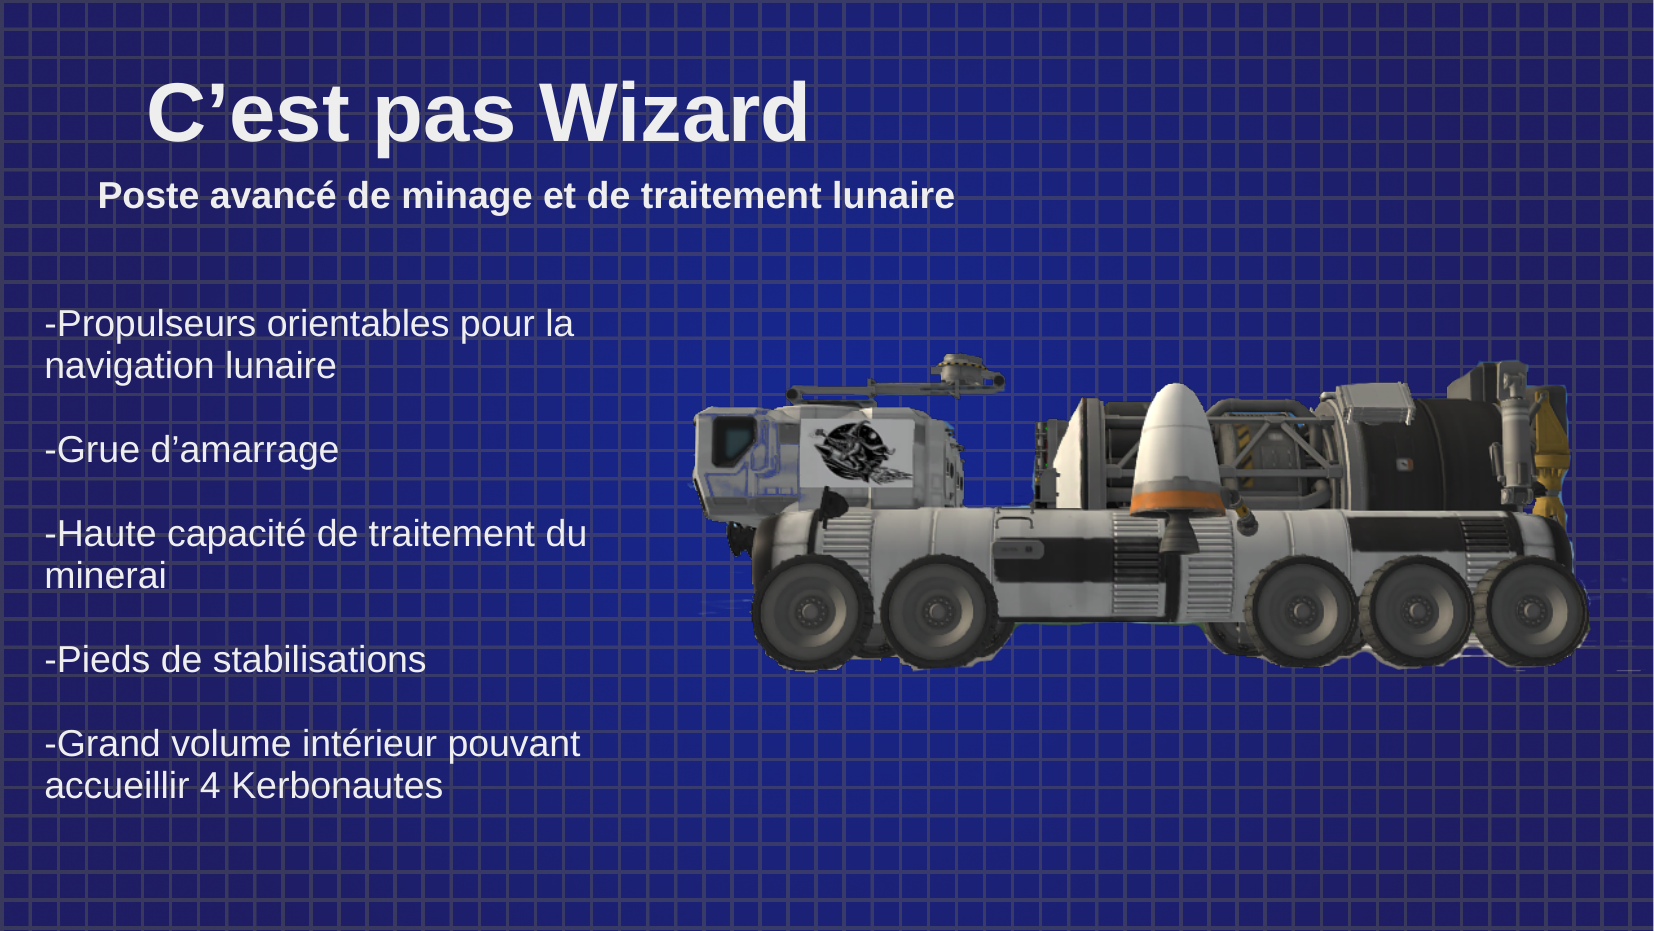

#
C’est pas Wizard
Poste avancé de minage et de traitement lunaire
-Propulseurs orientables pour la navigation lunaire
-Grue d’amarrage
-Haute capacité de traitement du minerai
-Pieds de stabilisations
-Grand volume intérieur pouvant accueillir 4 Kerbonautes